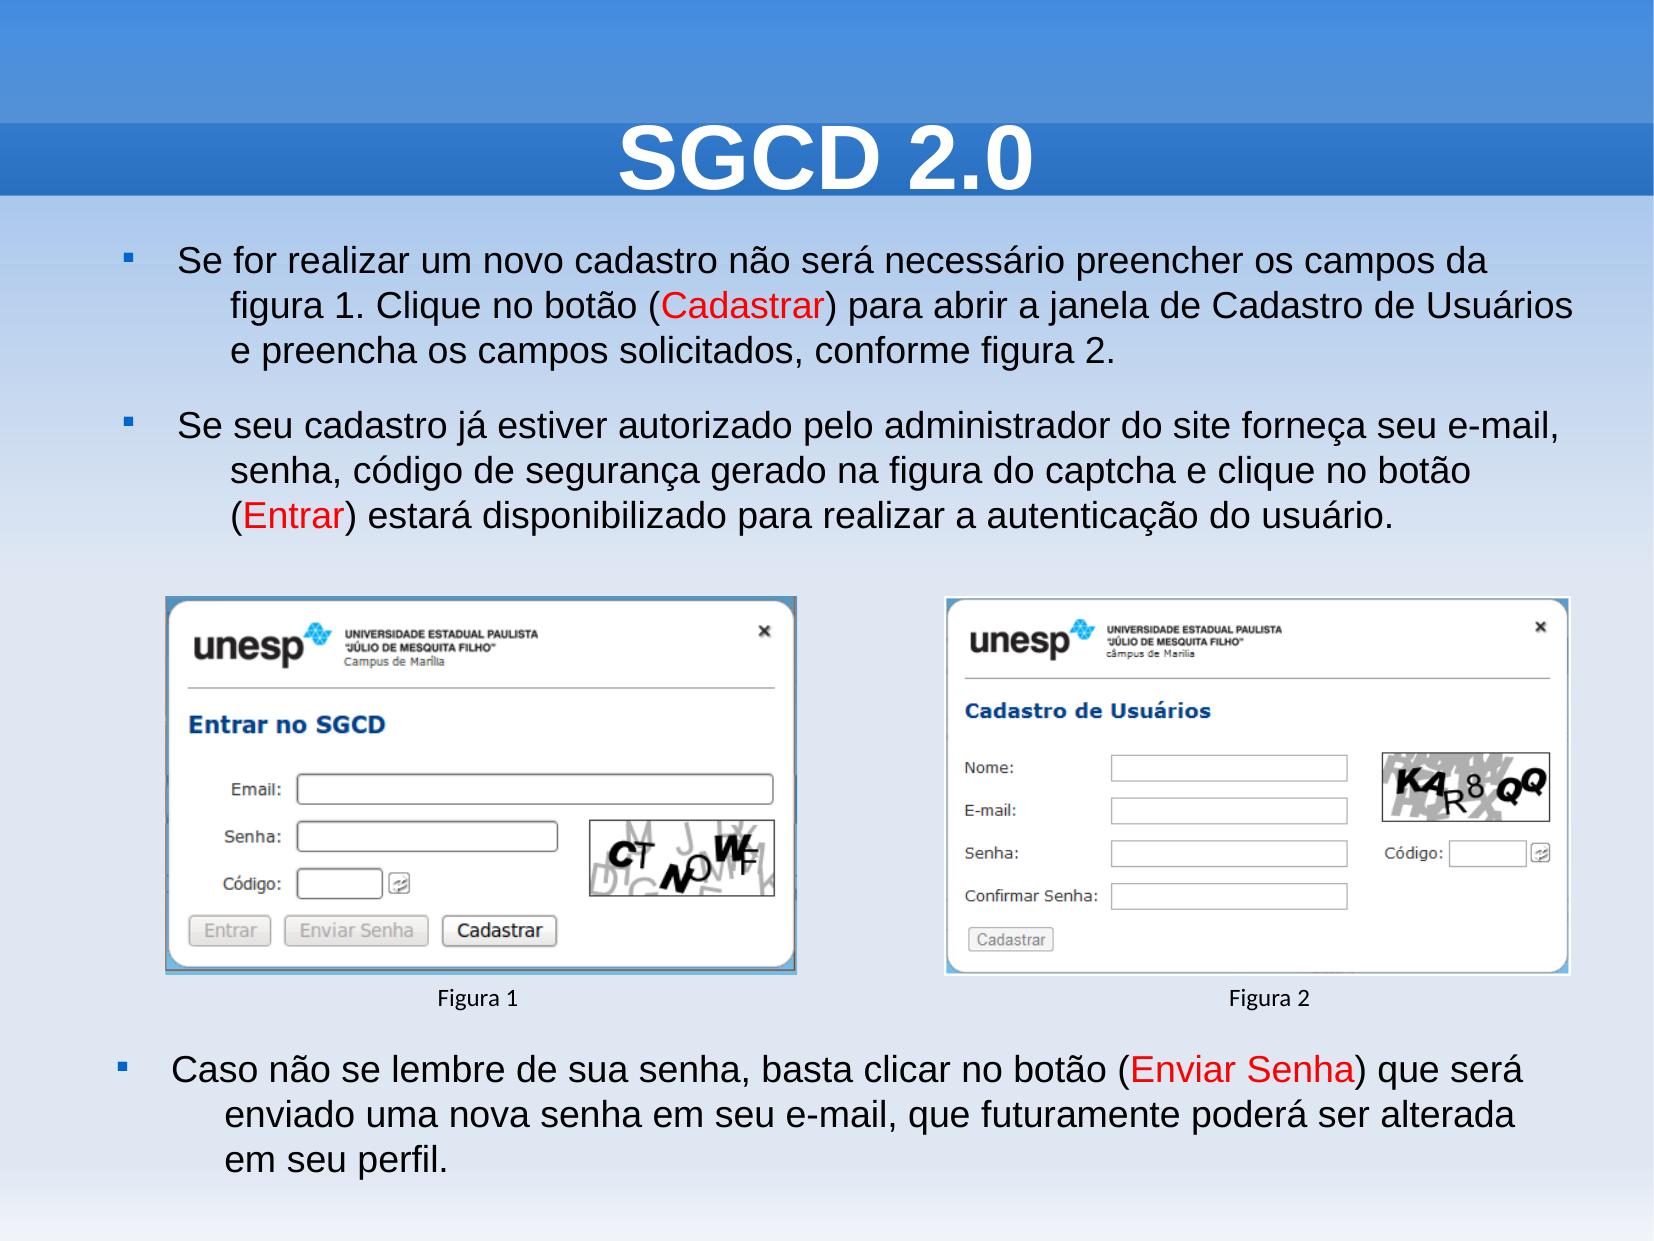

# SGCD 2.0
Se for realizar um novo cadastro não será necessário preencher os campos da figura 1. Clique no botão (Cadastrar) para abrir a janela de Cadastro de Usuários e preencha os campos solicitados, conforme figura 2.
Se seu cadastro já estiver autorizado pelo administrador do site forneça seu e-mail, senha, código de segurança gerado na figura do captcha e clique no botão (Entrar) estará disponibilizado para realizar a autenticação do usuário.
Figura 1
Figura 2
Caso não se lembre de sua senha, basta clicar no botão (Enviar Senha) que será enviado uma nova senha em seu e-mail, que futuramente poderá ser alterada em seu perfil.